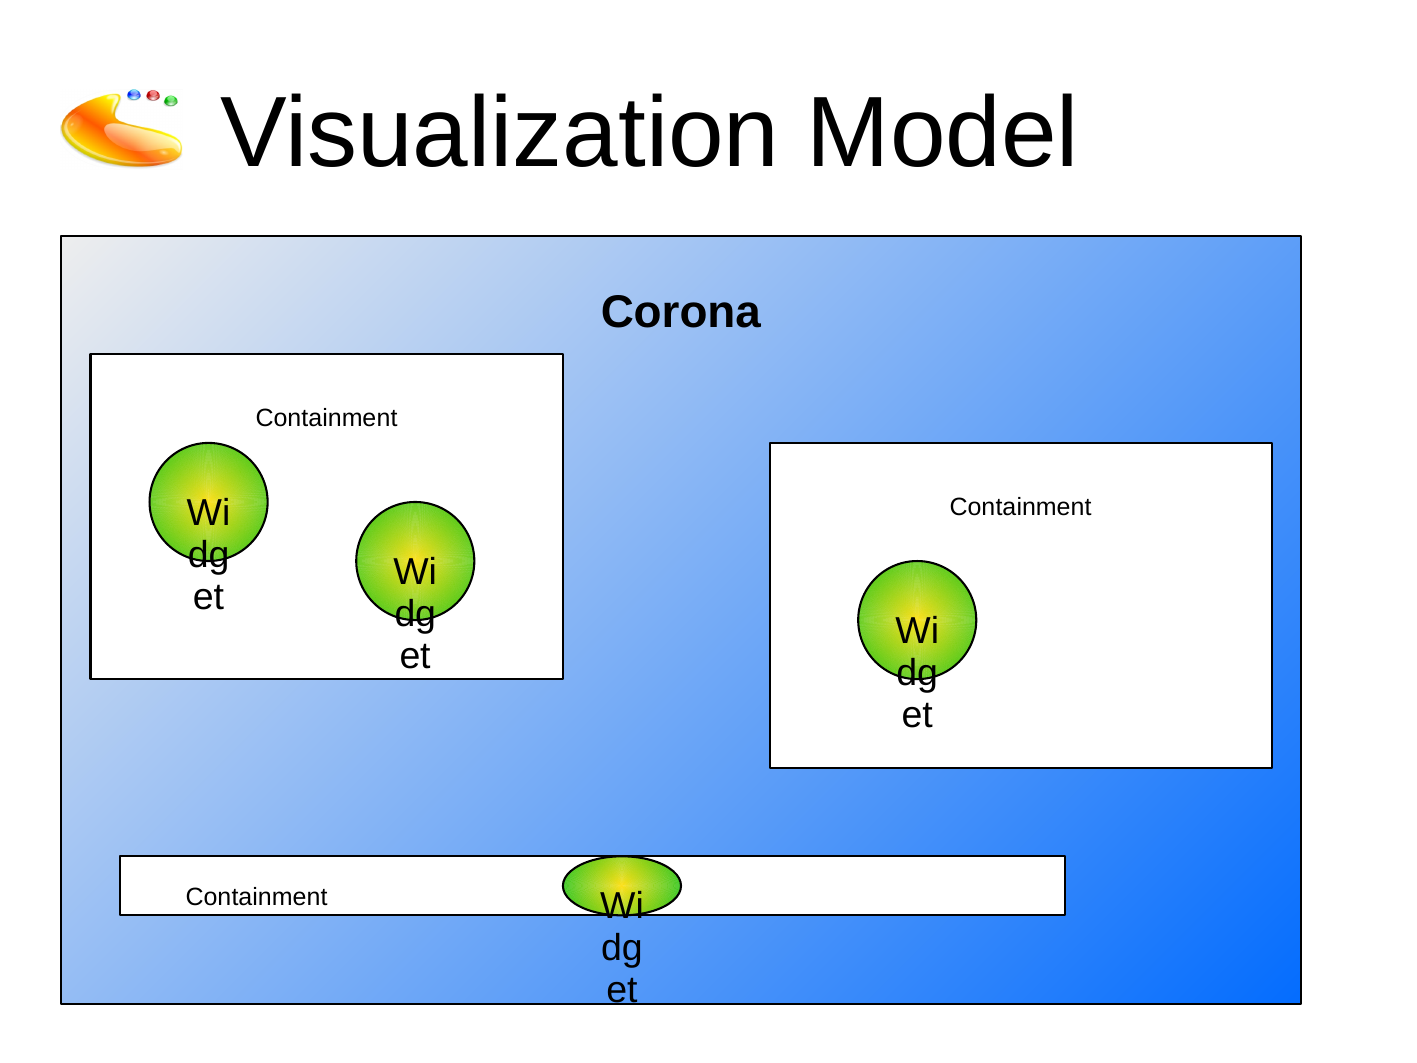

Visualization Model
Corona
Containment
Containment
Widget
Widget
Widget
Containment
Widget